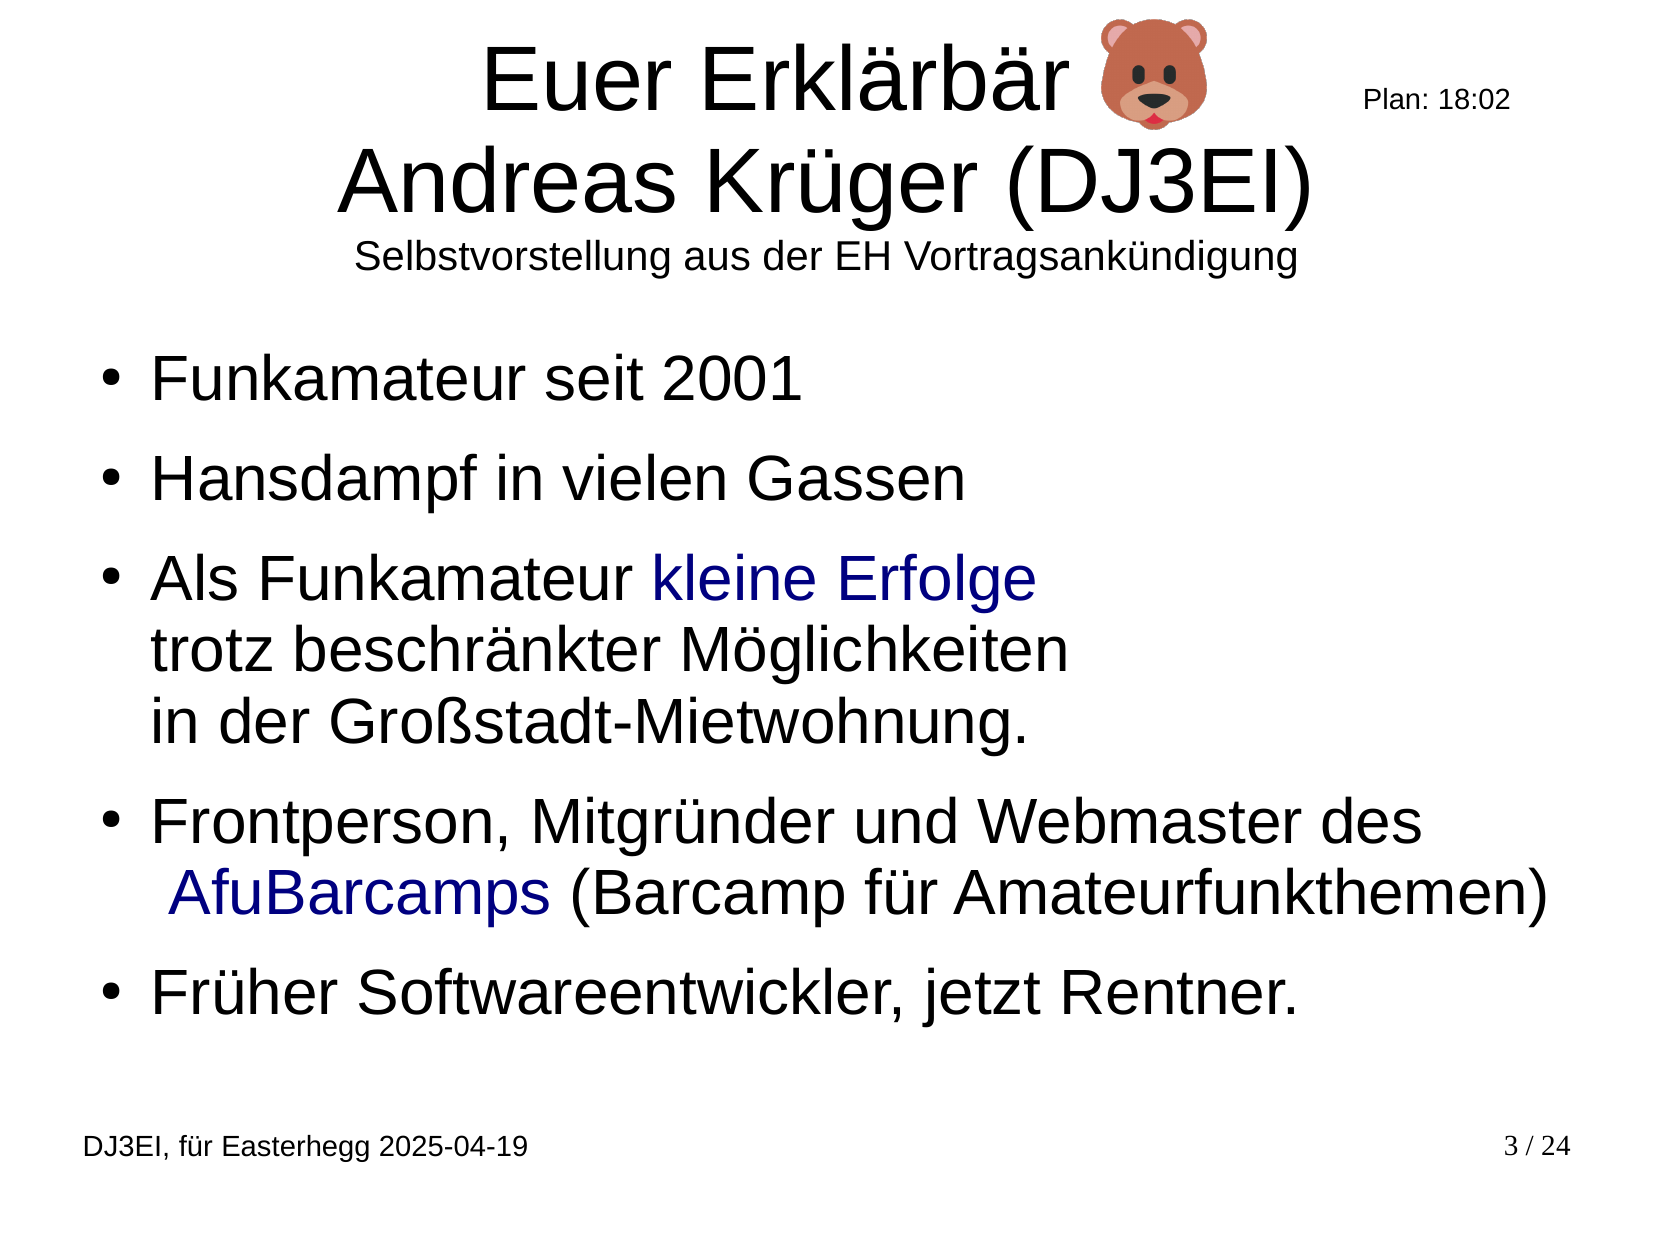

# Euer Erklärbär Andreas Krüger (DJ3EI) Selbstvorstellung aus der EH Vortragsankündigung
Plan: 18:02
Funkamateur seit 2001
Hansdampf in vielen Gassen
Als Funkamateur kleine Erfolge
trotz beschränkter Möglichkeiten
in der Großstadt-Mietwohnung.
Frontperson, Mitgründer und Webmaster des
 AfuBarcamps (Barcamp für Amateurfunkthemen)
Früher Softwareentwickler, jetzt Rentner.
3